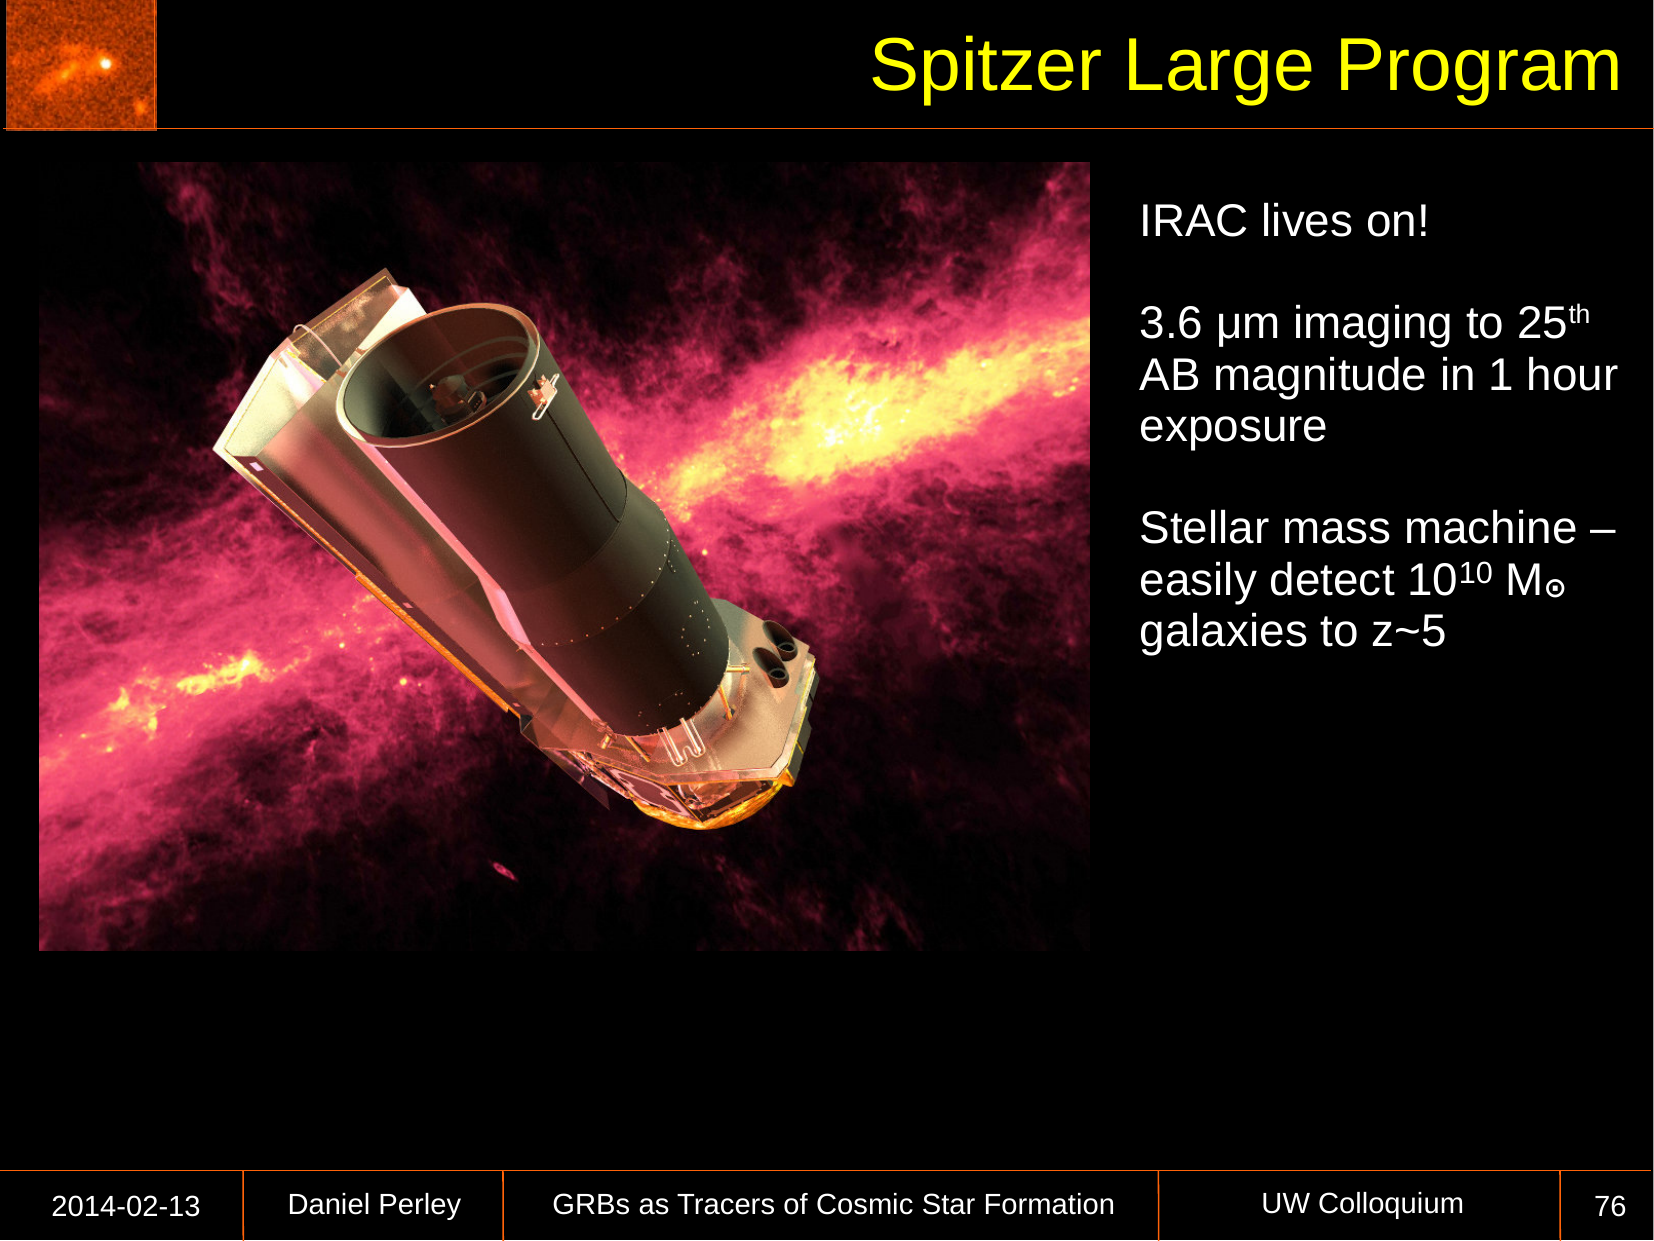

# Spitzer Large Program
IRAC lives on!
3.6 μm imaging to 25th AB magnitude in 1 hour exposure
Stellar mass machine – easily detect 1010 M⊙ galaxies to z~5
2014-02-13
76